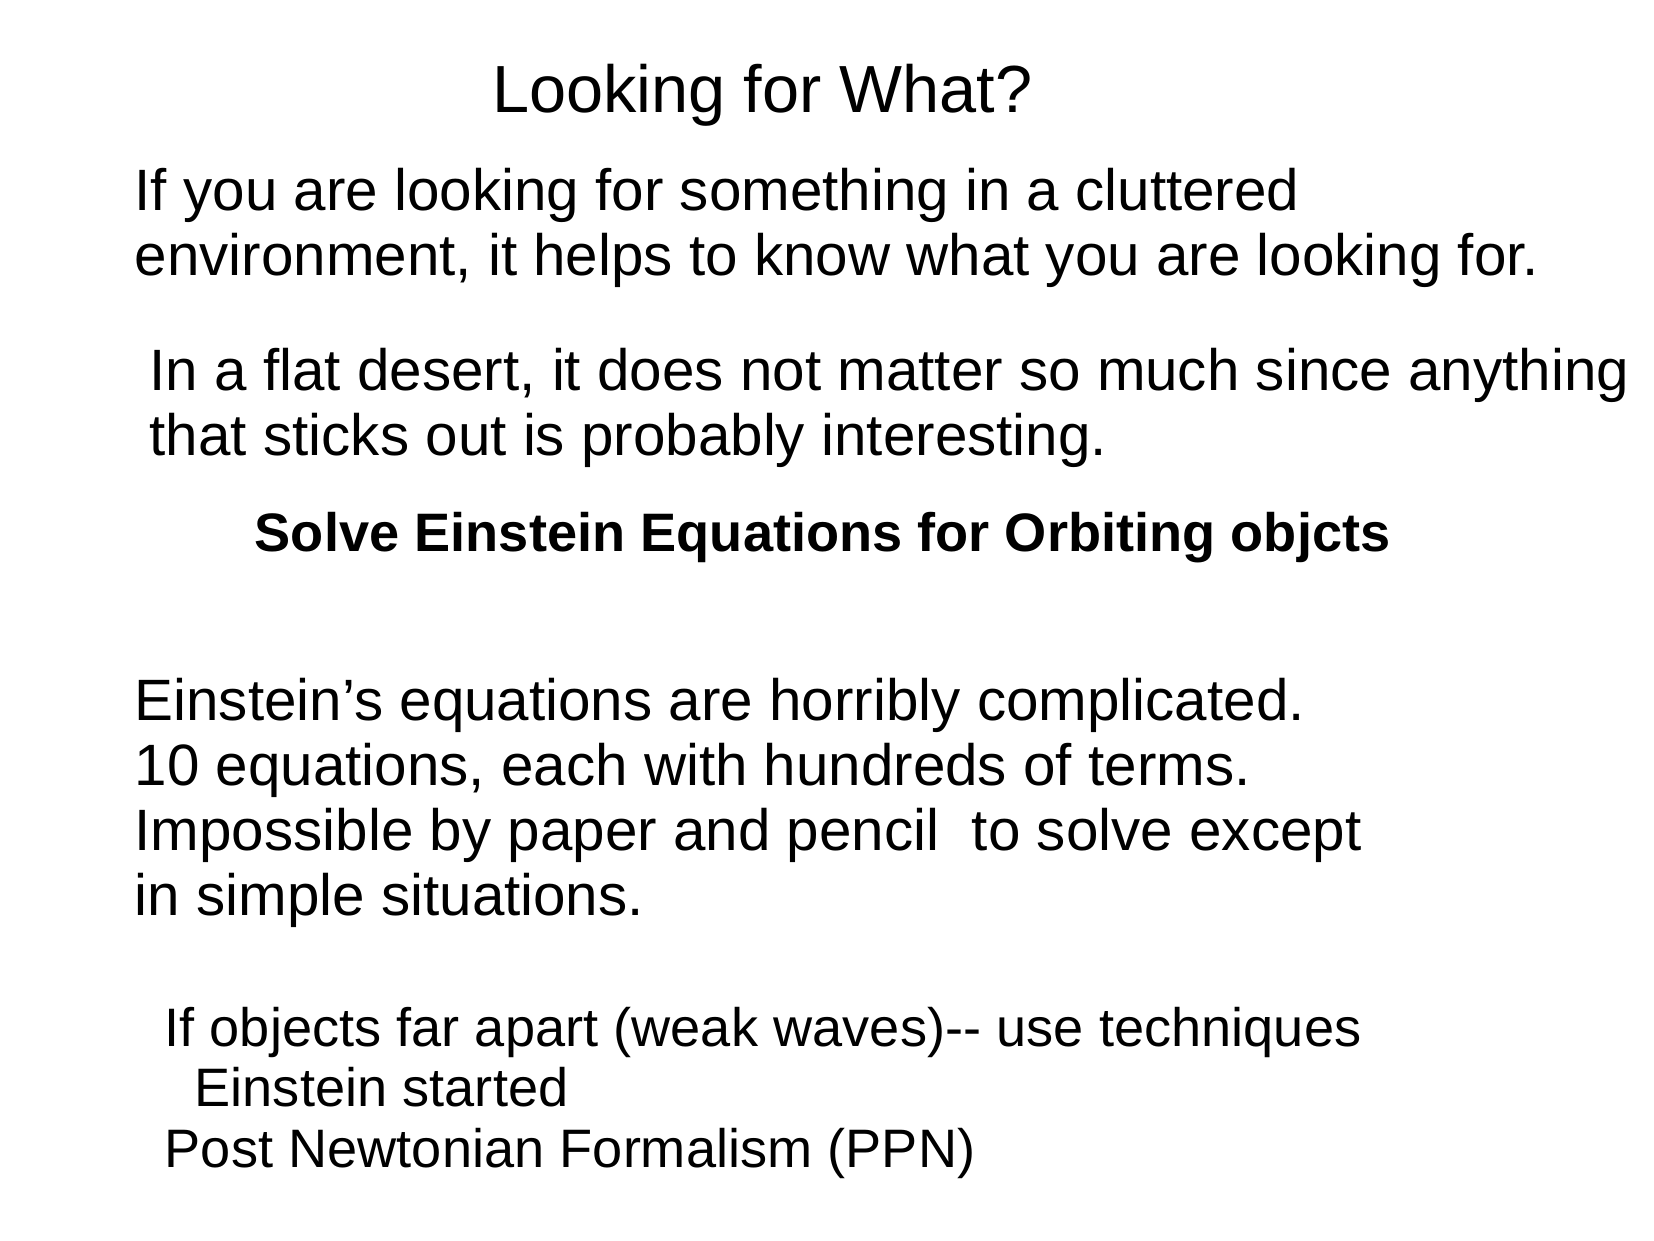

Looking for What?
If you are looking for something in a cluttered
environment, it helps to know what you are looking for.
In a flat desert, it does not matter so much since anything
that sticks out is probably interesting.
Solve Einstein Equations for Orbiting objcts
Einstein’s equations are horribly complicated.
10 equations, each with hundreds of terms.
Impossible by paper and pencil to solve except
in simple situations.
If objects far apart (weak waves)-- use techniques
 Einstein started
Post Newtonian Formalism (PPN)